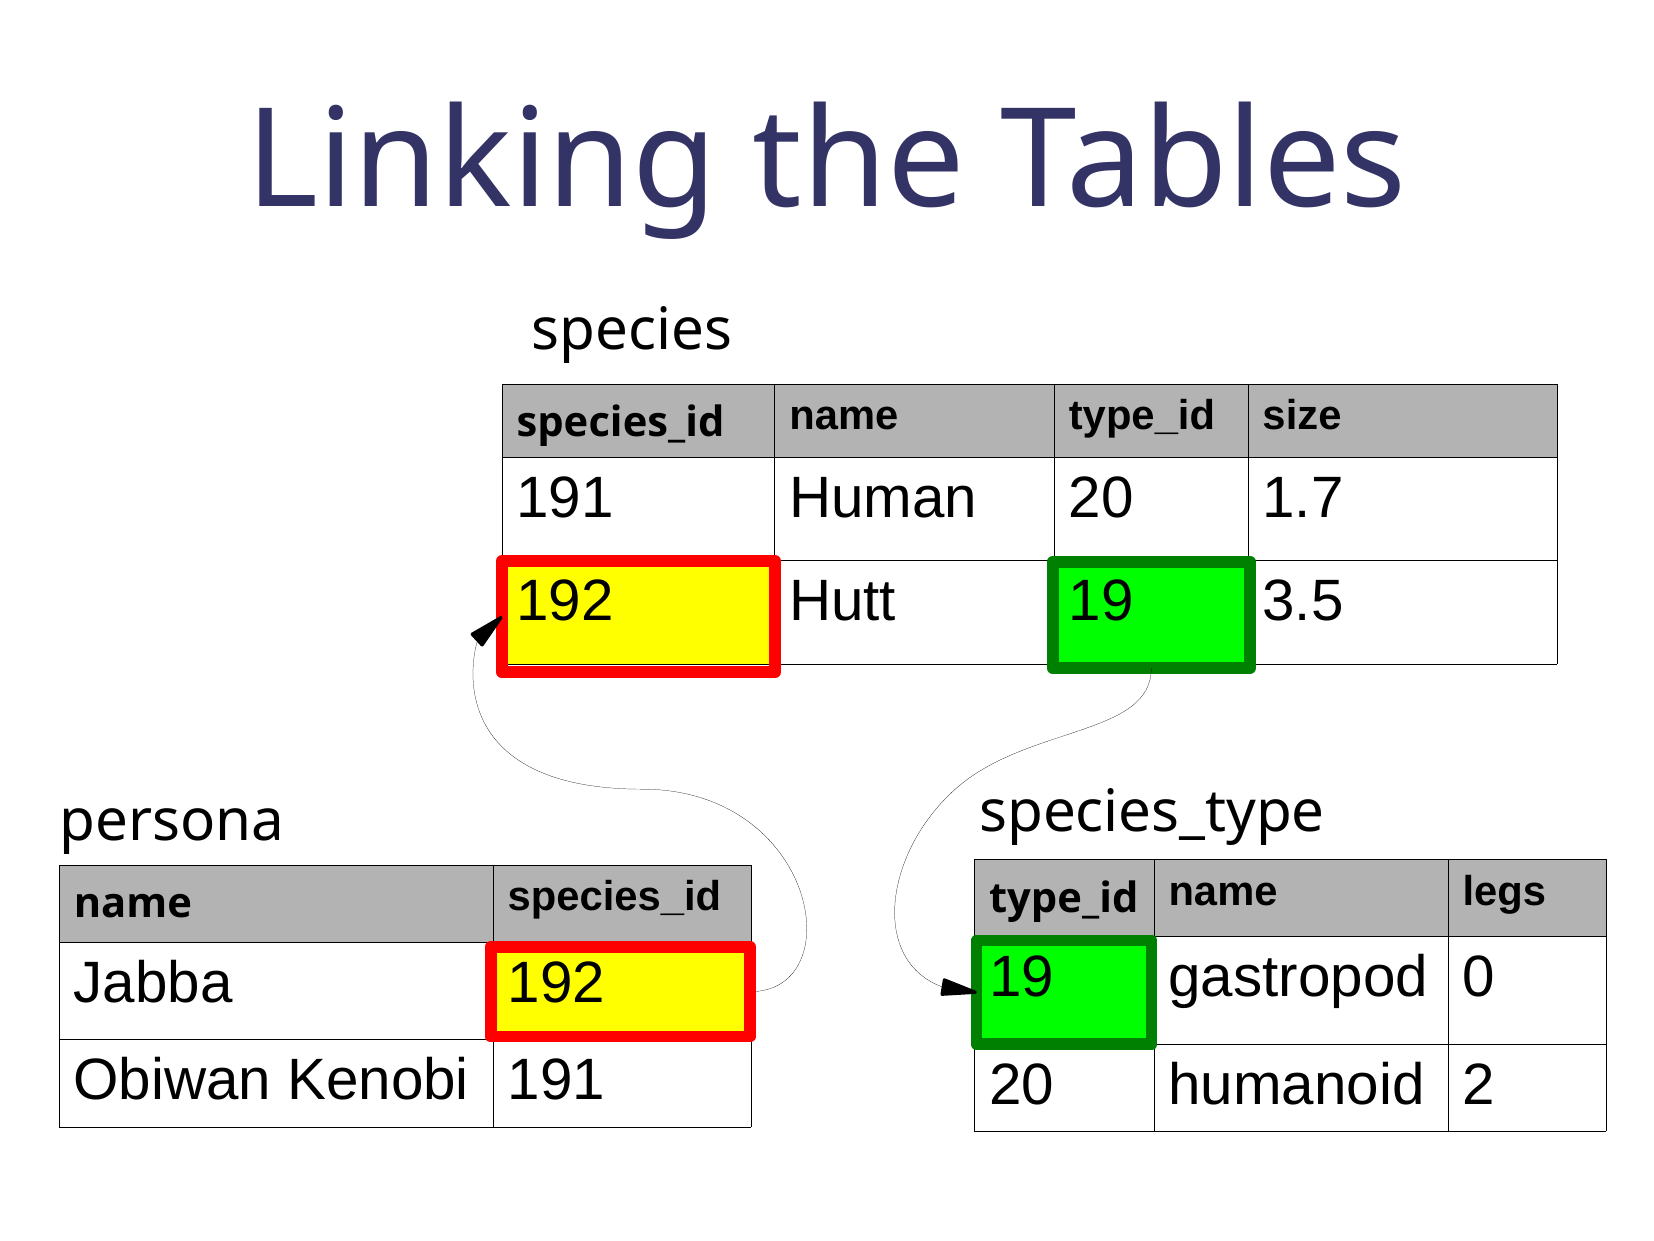

# Linking the Tables
 species
| species\_id | name | type\_id | size |
| --- | --- | --- | --- |
| 191 | Human | 20 | 1.7 |
| 192 | Hutt | 19 | 3.5 |
 species_type
 persona
| type\_id | name | legs |
| --- | --- | --- |
| 19 | gastropod | 0 |
| 20 | humanoid | 2 |
| name | species\_id |
| --- | --- |
| Jabba | 192 |
| Obiwan Kenobi | 191 |